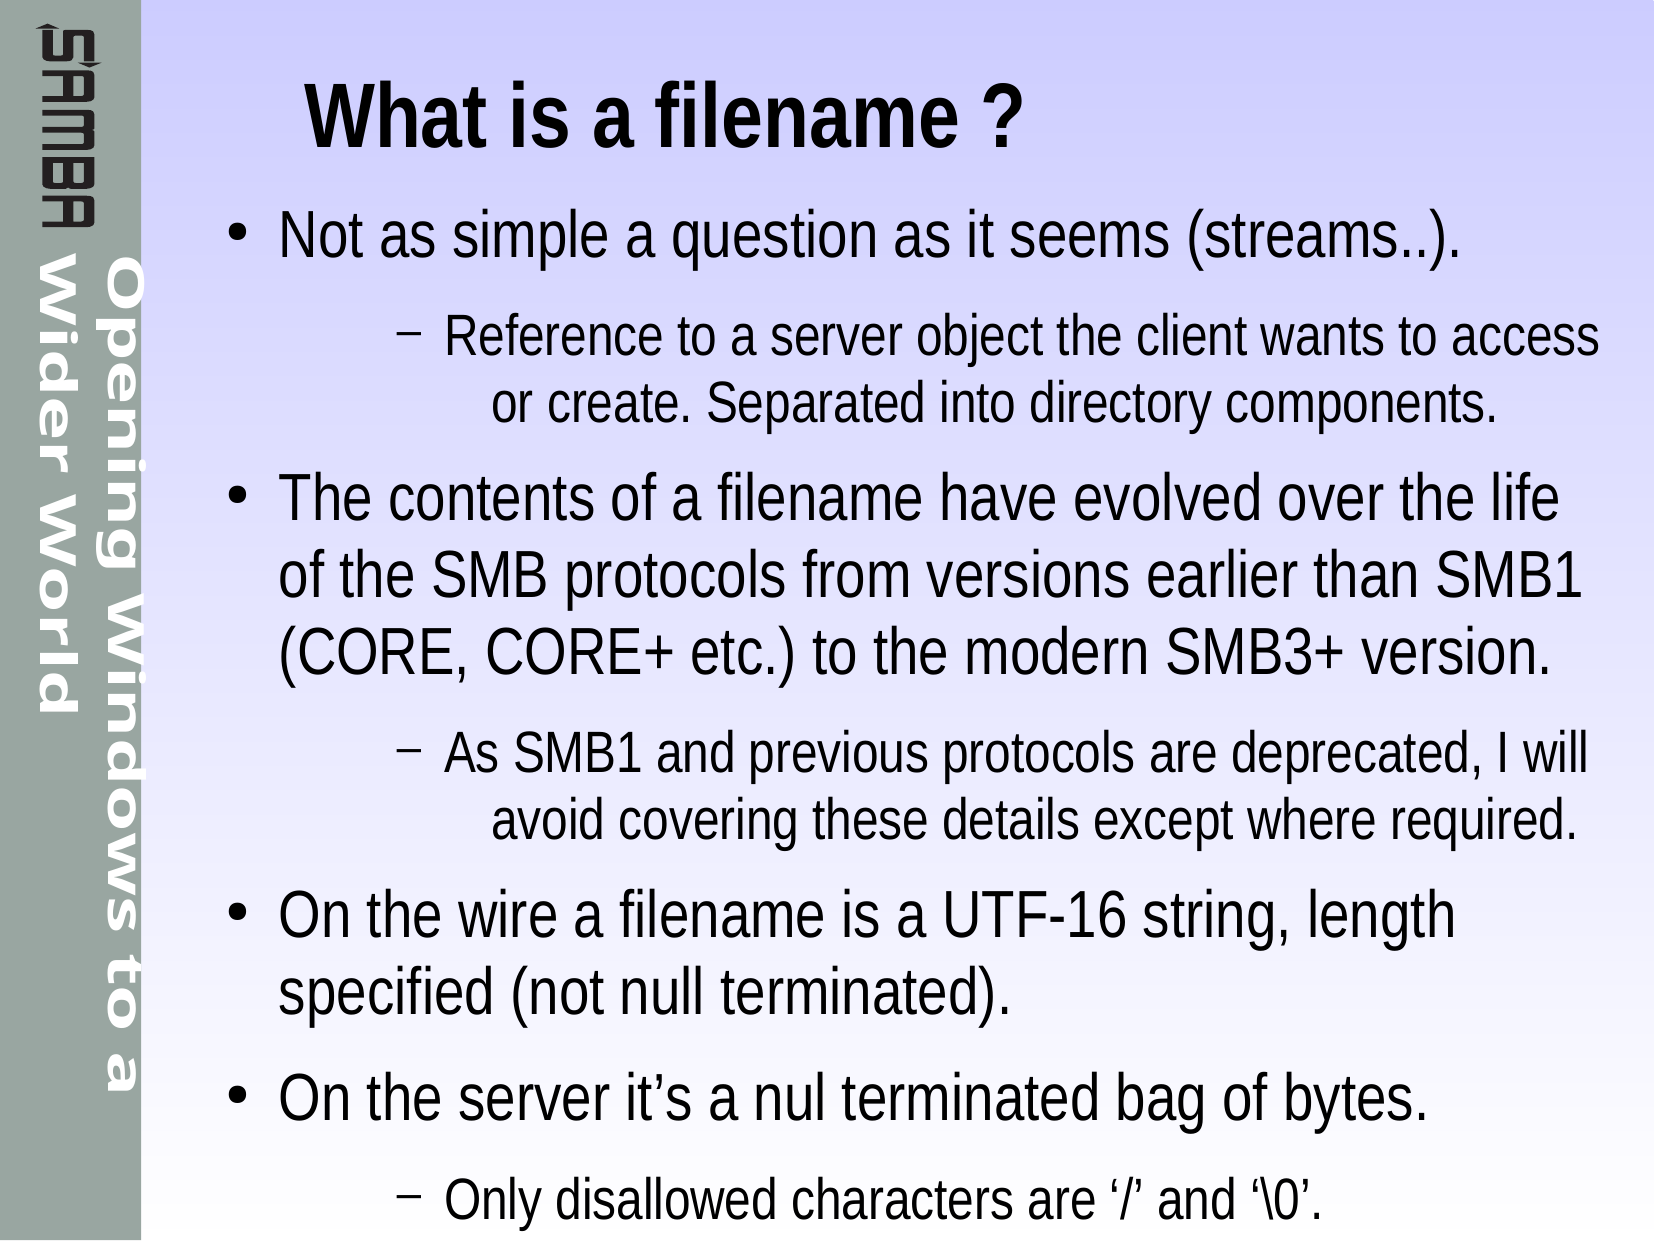

# What is a filename ?
Not as simple a question as it seems (streams..).
Reference to a server object the client wants to access or create. Separated into directory components.
The contents of a filename have evolved over the life of the SMB protocols from versions earlier than SMB1 (CORE, CORE+ etc.) to the modern SMB3+ version.
As SMB1 and previous protocols are deprecated, I will avoid covering these details except where required.
On the wire a filename is a UTF-16 string, length specified (not null terminated).
On the server it’s a nul terminated bag of bytes.
Only disallowed characters are ‘/’ and ‘\0’.